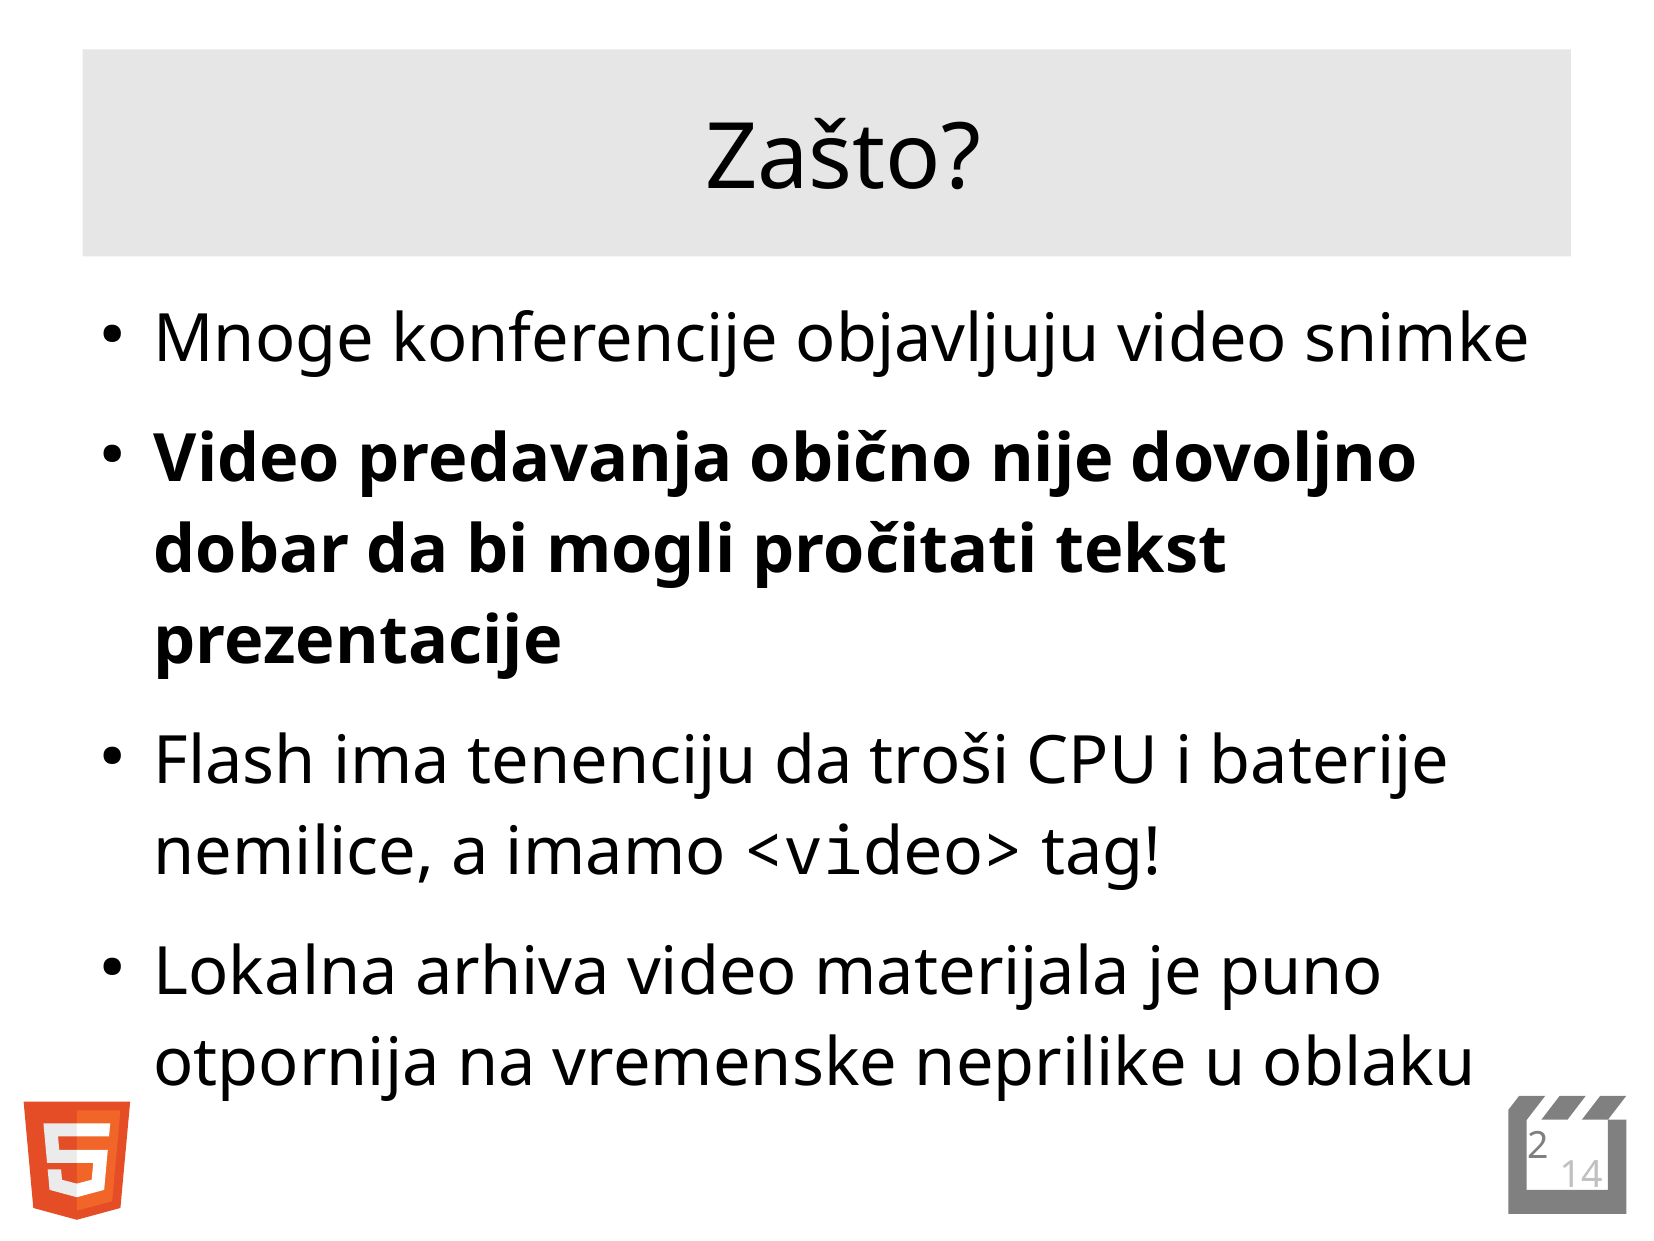

# Zašto?
Mnoge konferencije objavljuju video snimke
Video predavanja obično nije dovoljno dobar da bi mogli pročitati tekst prezentacije
Flash ima tenenciju da troši CPU i baterije nemilice, a imamo <video> tag!
Lokalna arhiva video materijala je puno otpornija na vremenske neprilike u oblaku